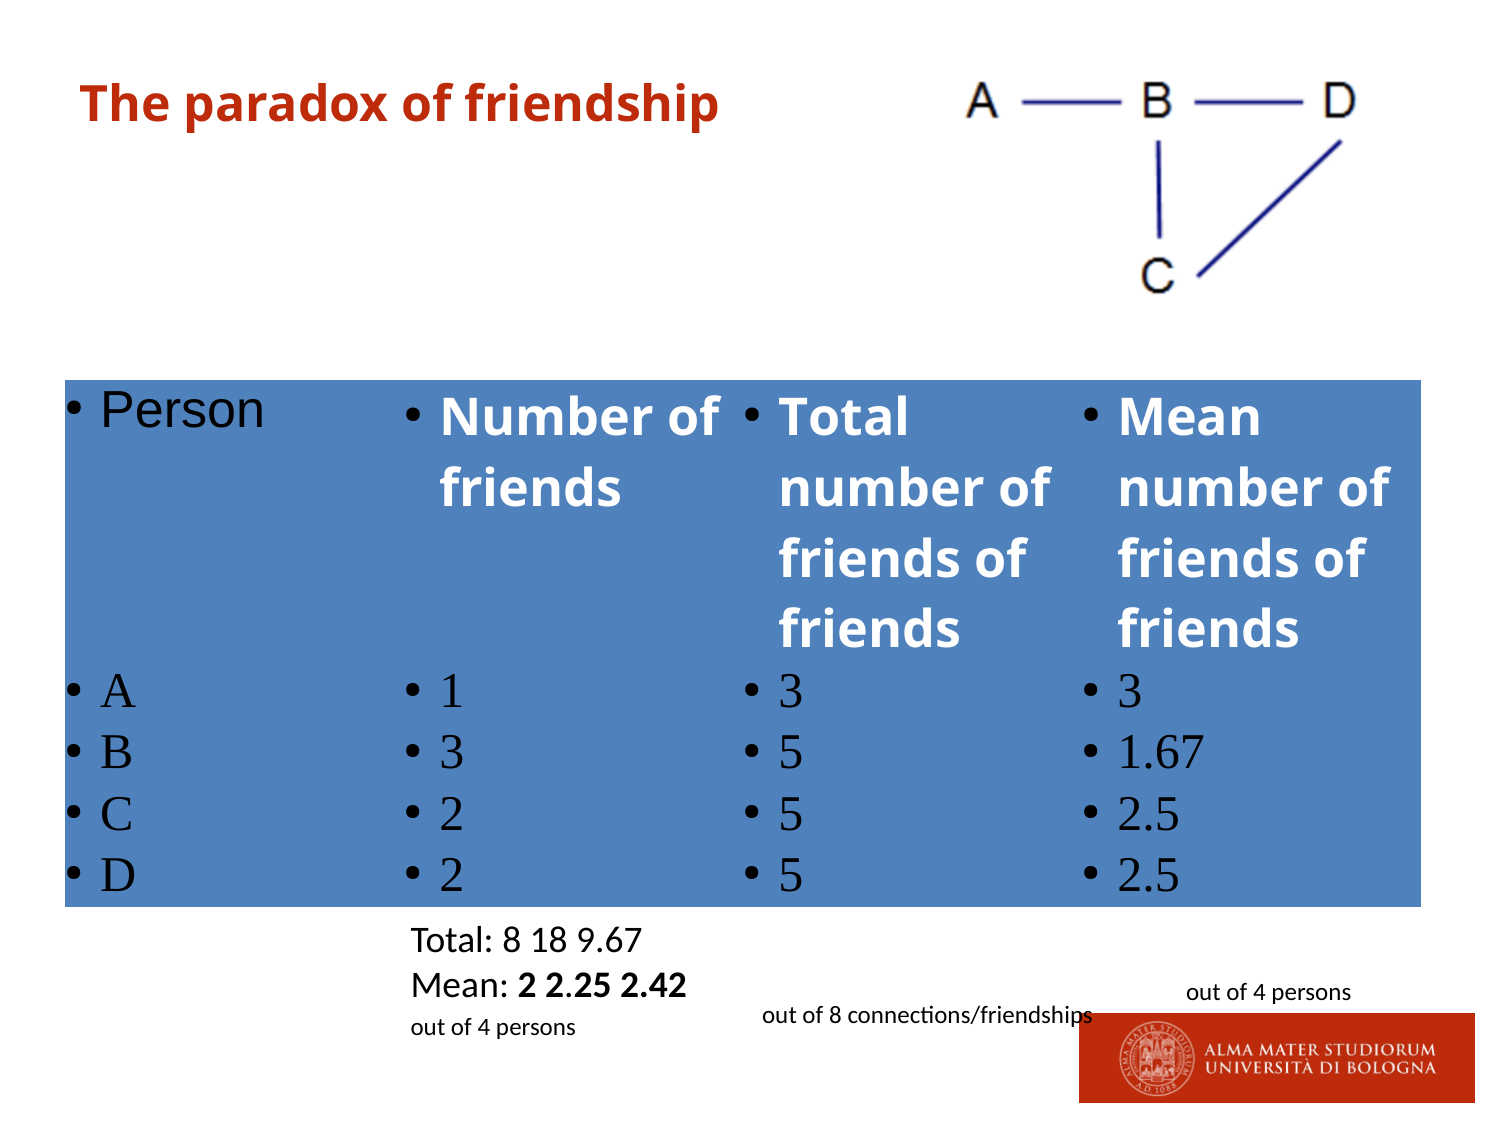

# The paradox of friendship
| Person | Number of friends | Total number of friends of friends | Mean number of friends of friends |
| --- | --- | --- | --- |
| A | 1 | 3 | 3 |
| B | 3 | 5 | 1.67 |
| C | 2 | 5 | 2.5 |
| D | 2 | 5 | 2.5 |
Total: 8 18 9.67
Mean: 2 2.25 2.42
out of 4 persons
out of 8 connections/friendships
out of 4 persons